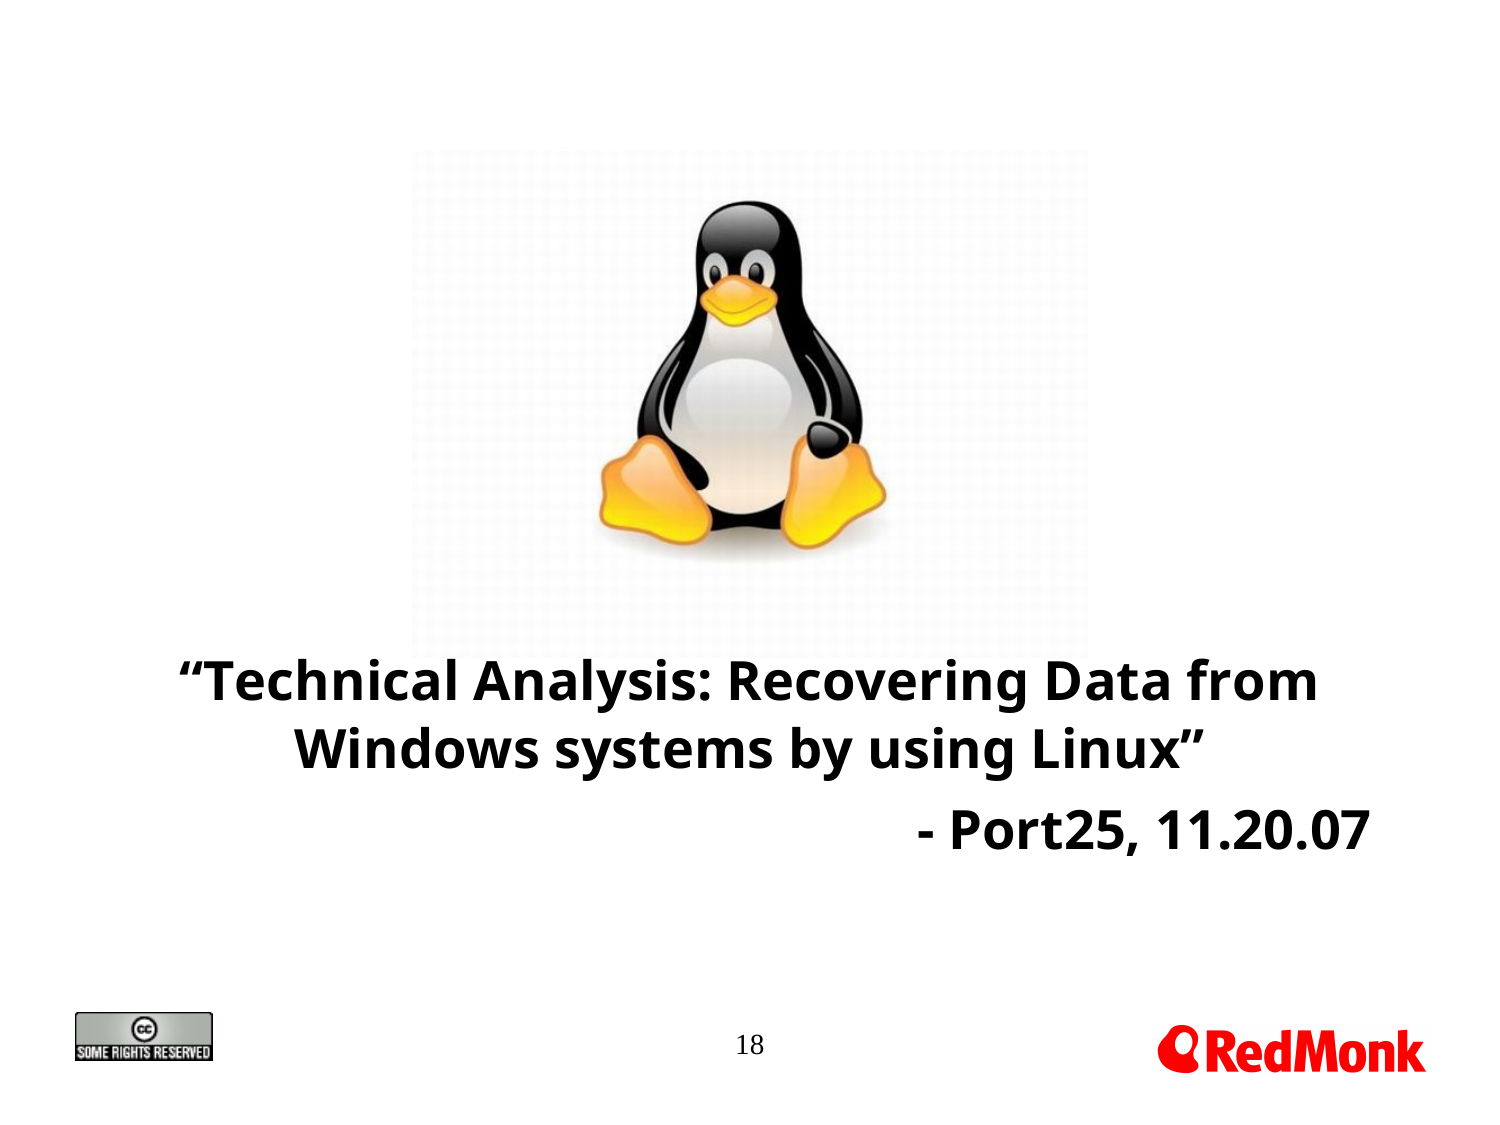

“Technical Analysis: Recovering Data from Windows systems by using Linux”
- Port25, 11.20.07